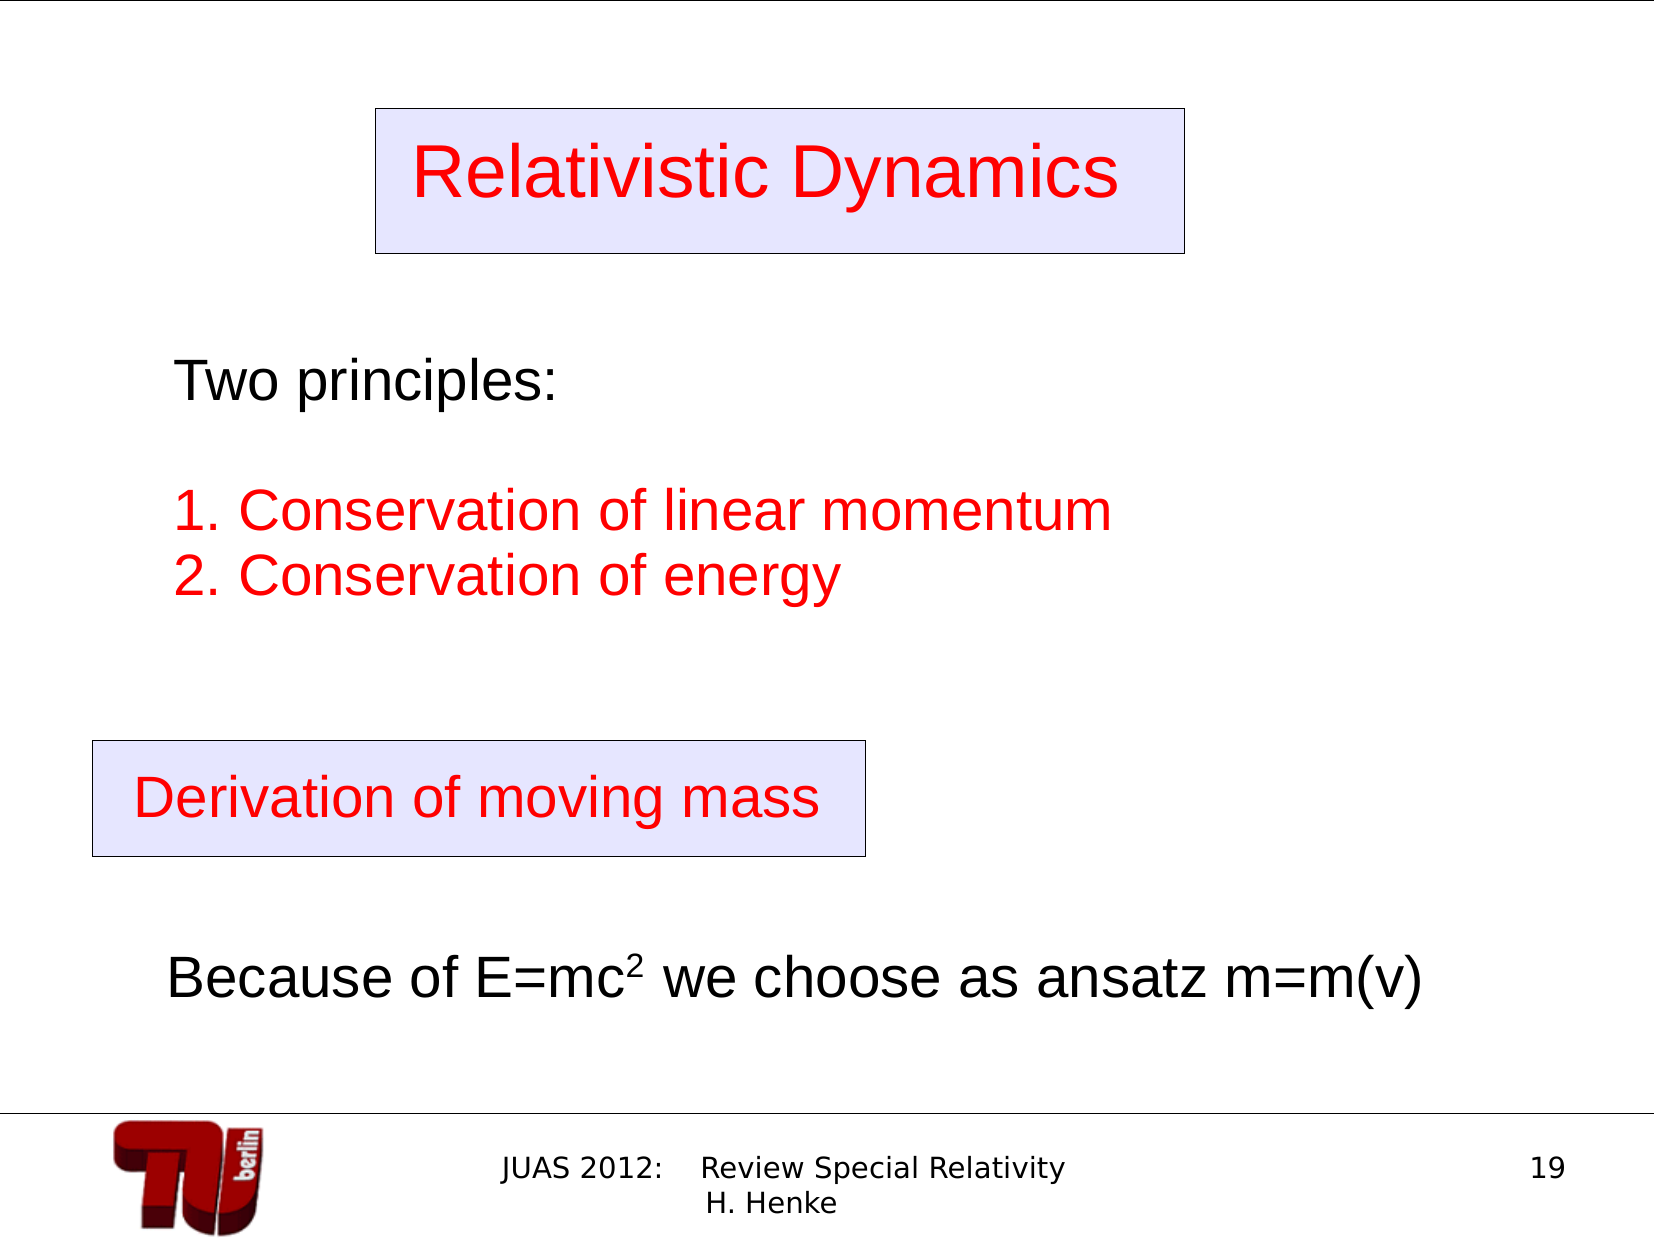

Relativistic Dynamics
Two principles:
1. Conservation of linear momentum
2. Conservation of energy
Derivation of moving mass
Because of E=mc2 we choose as ansatz m=m(v)
19